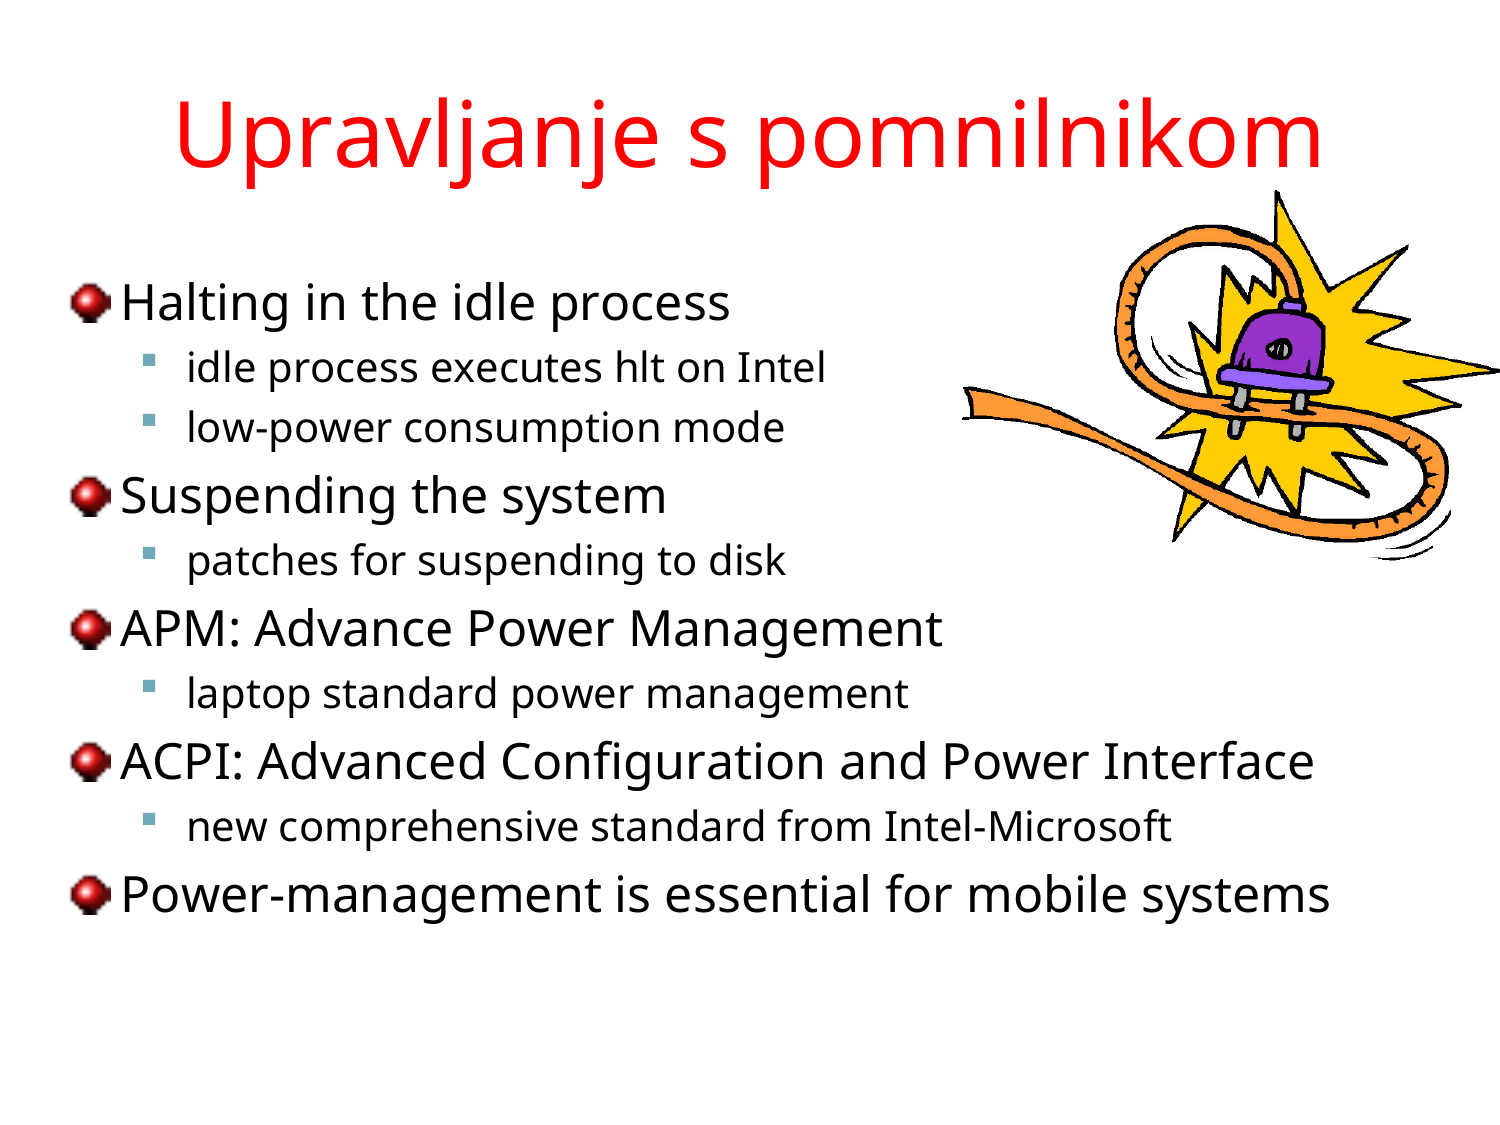

# Upravljanje s pomnilnikom
Halting in the idle process
idle process executes hlt on Intel
low-power consumption mode
Suspending the system
patches for suspending to disk
APM: Advance Power Management
laptop standard power management
ACPI: Advanced Configuration and Power Interface
new comprehensive standard from Intel-Microsoft
Power-management is essential for mobile systems